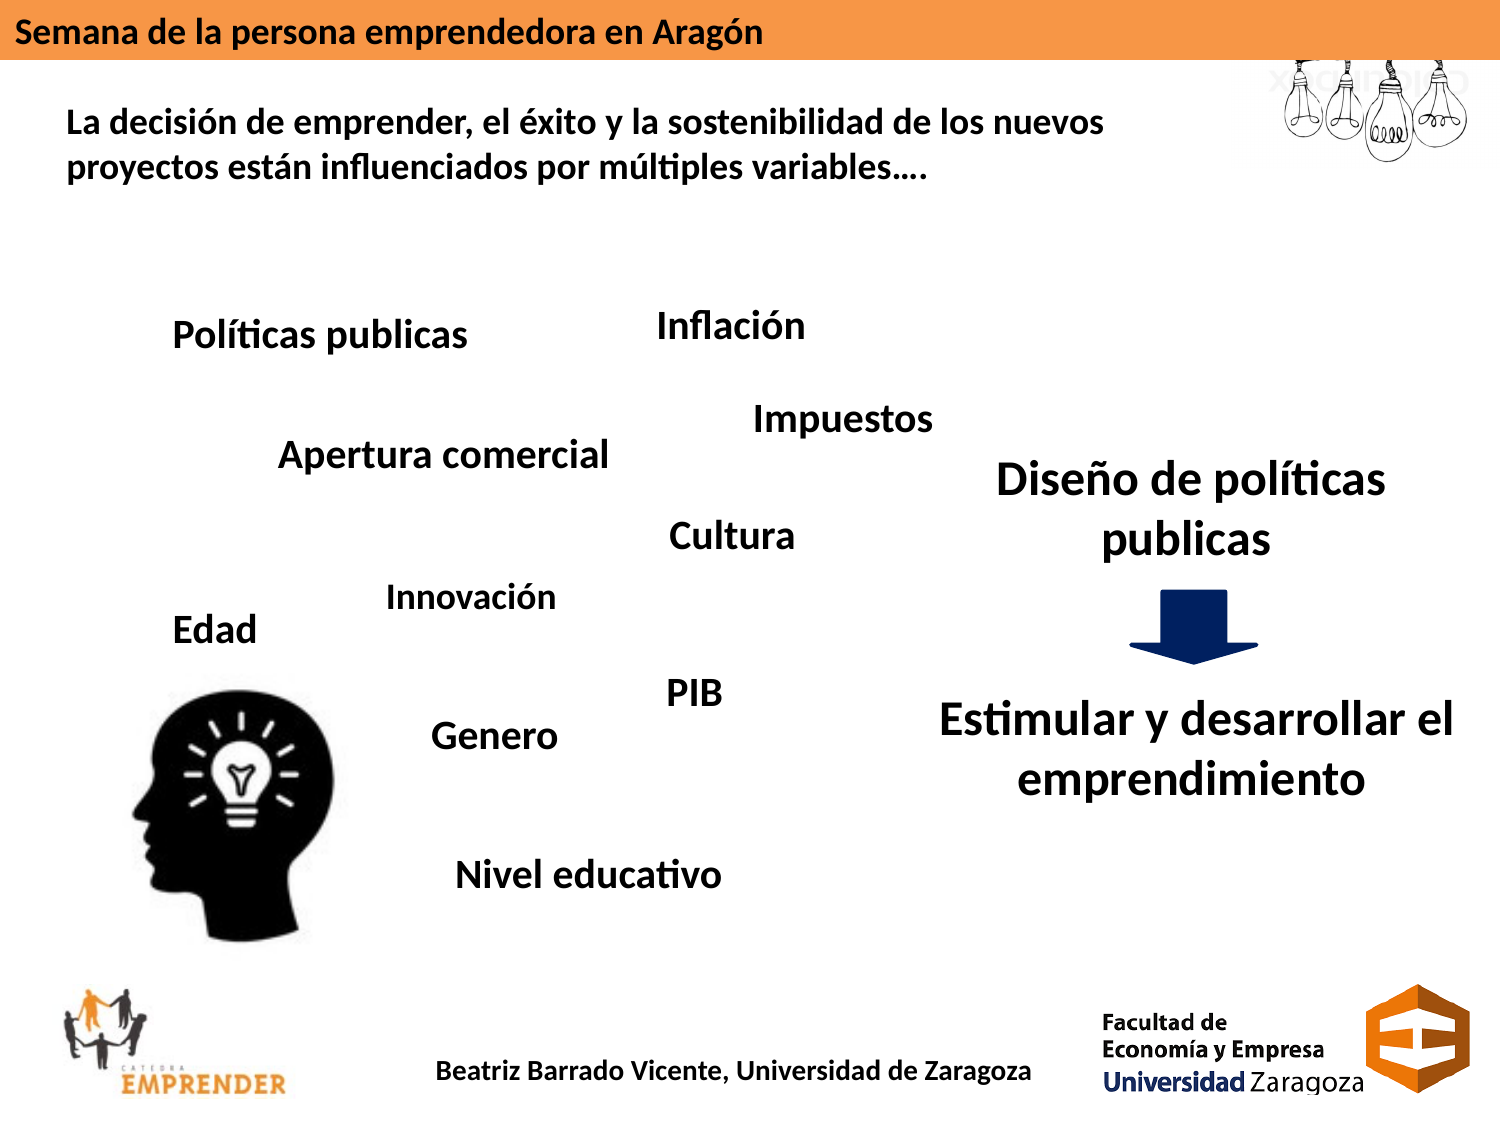

Semana de la persona emprendedora en Aragón
La decisión de emprender, el éxito y la sostenibilidad de los nuevos proyectos están influenciados por múltiples variables….
Inflación
Políticas publicas
Impuestos
Apertura comercial
Diseño de políticas publicas
 Estimular y desarrollar el emprendimiento
Cultura
Innovación
Edad
PIB
Genero
Nivel educativo
Beatriz Barrado Vicente, Universidad de Zaragoza